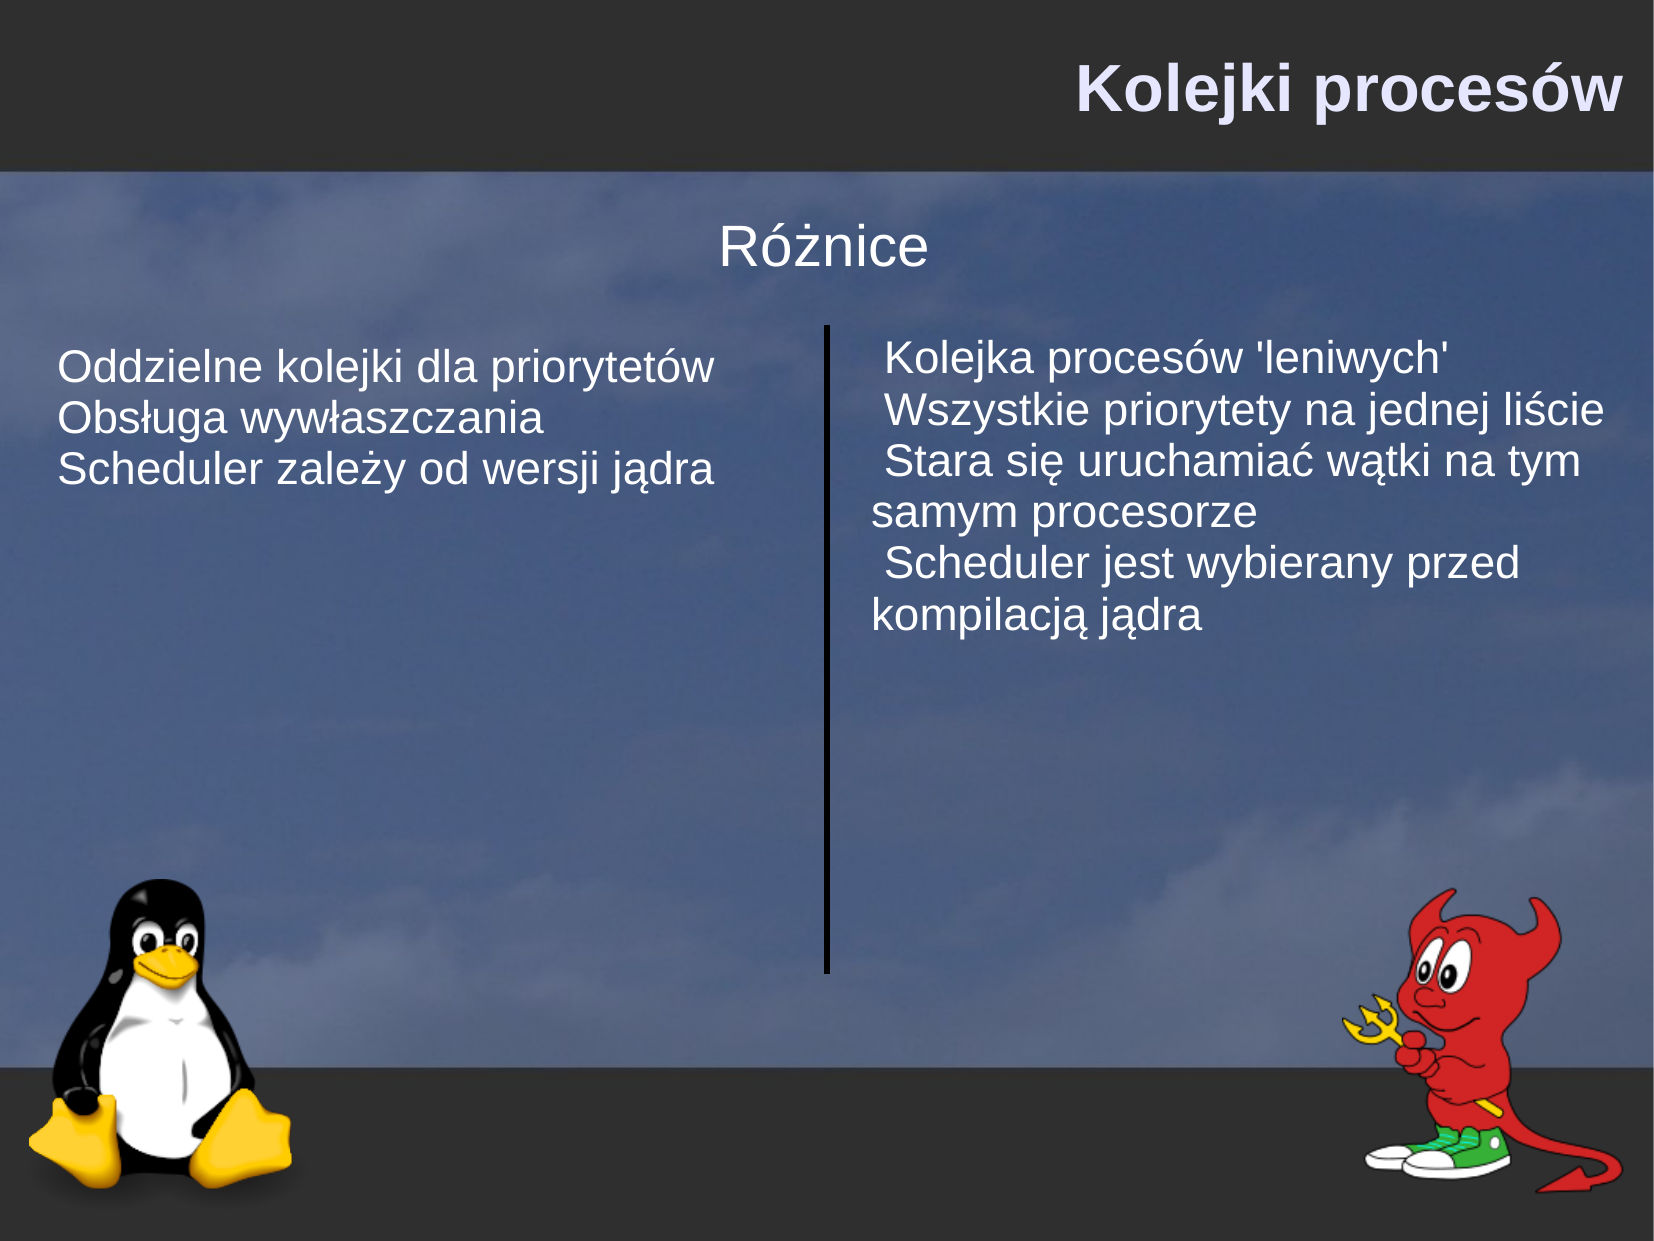

# Kolejki procesów
Różnice
 Kolejka procesów 'leniwych'
 Wszystkie priorytety na jednej liście
 Stara się uruchamiać wątki na tym samym procesorze
 Scheduler jest wybierany przed kompilacją jądra
 Oddzielne kolejki dla priorytetów
 Obsługa wywłaszczania
 Scheduler zależy od wersji jądra